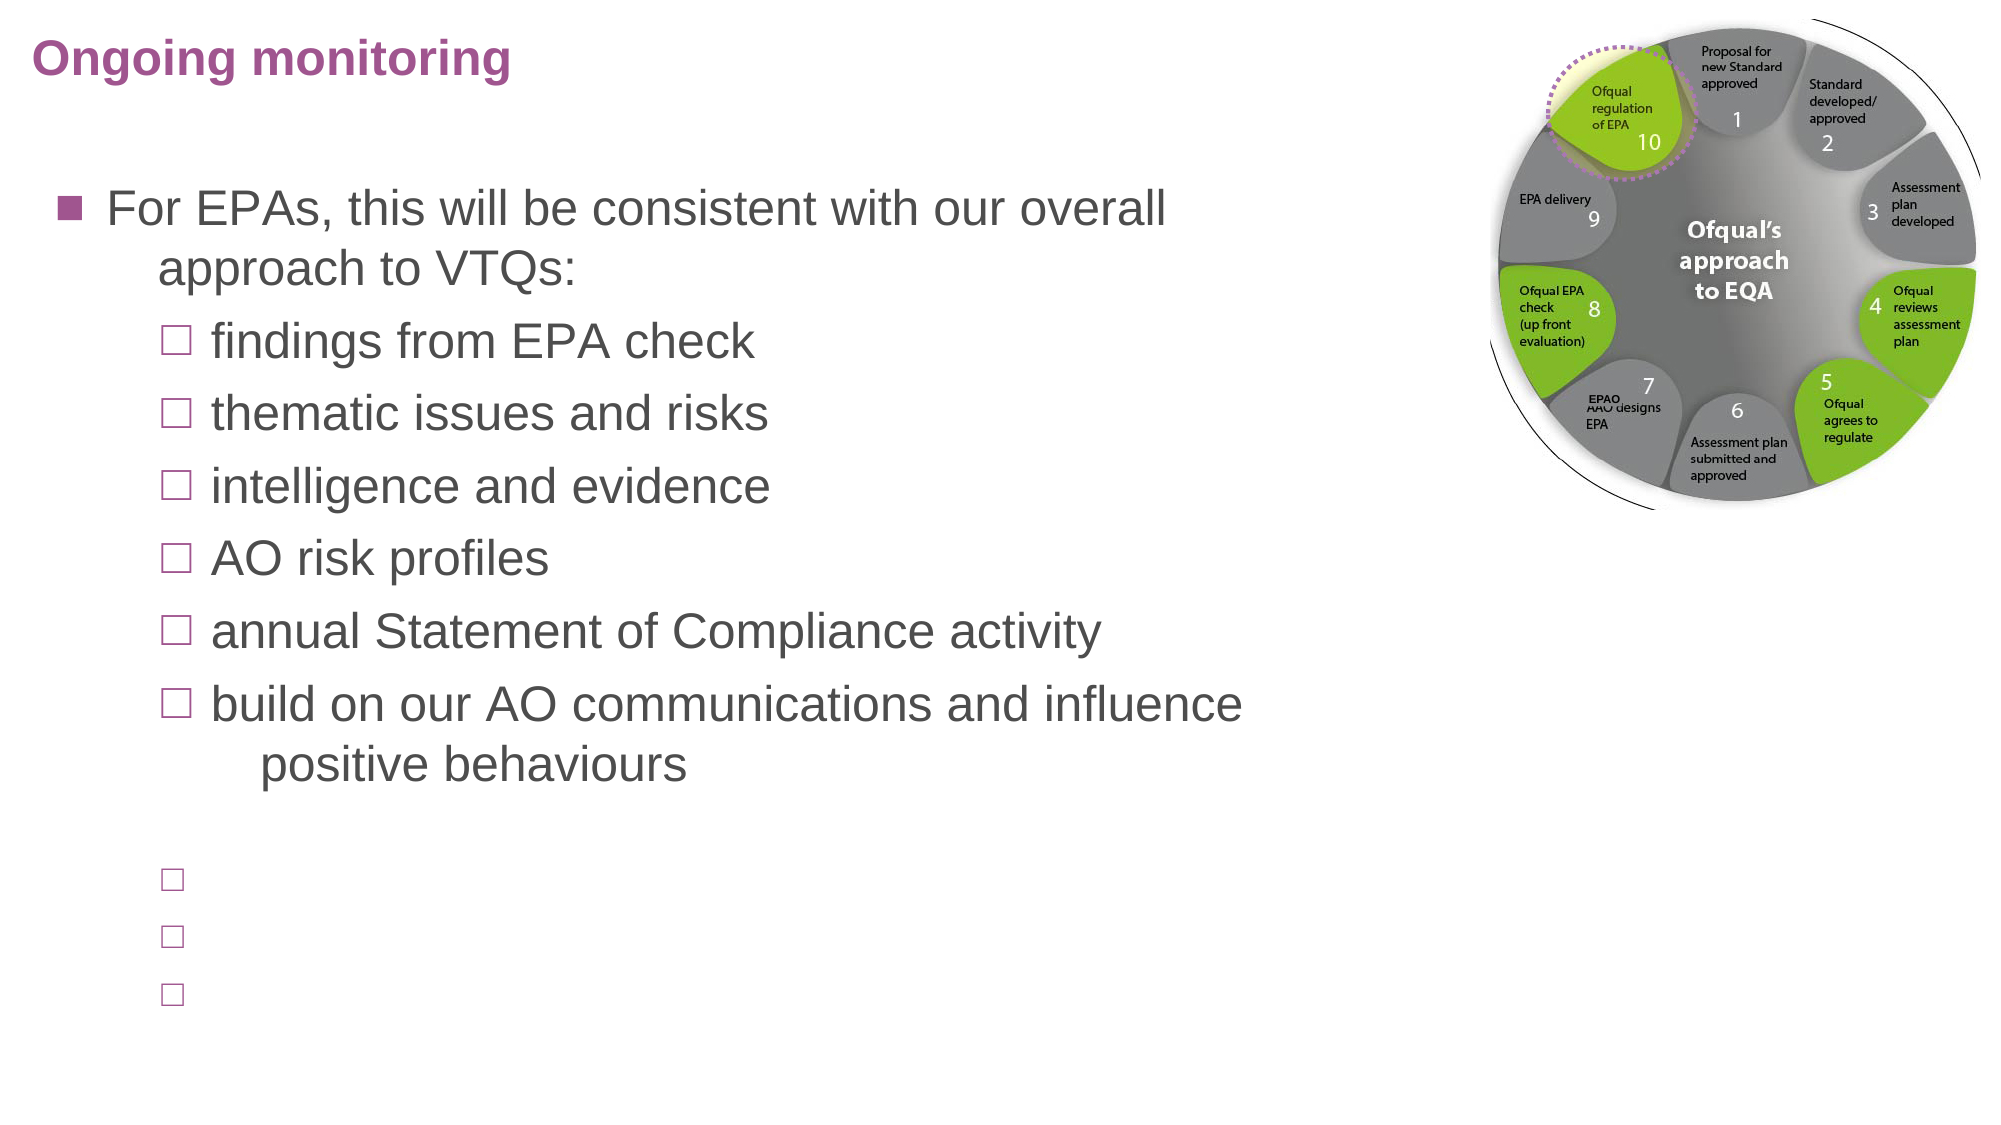

# Ongoing monitoring
EPAO
For EPAs, this will be consistent with our overall approach to VTQs:
findings from EPA check
thematic issues and risks
intelligence and evidence
AO risk profiles
annual Statement of Compliance activity
build on our AO communications and influence positive behaviours